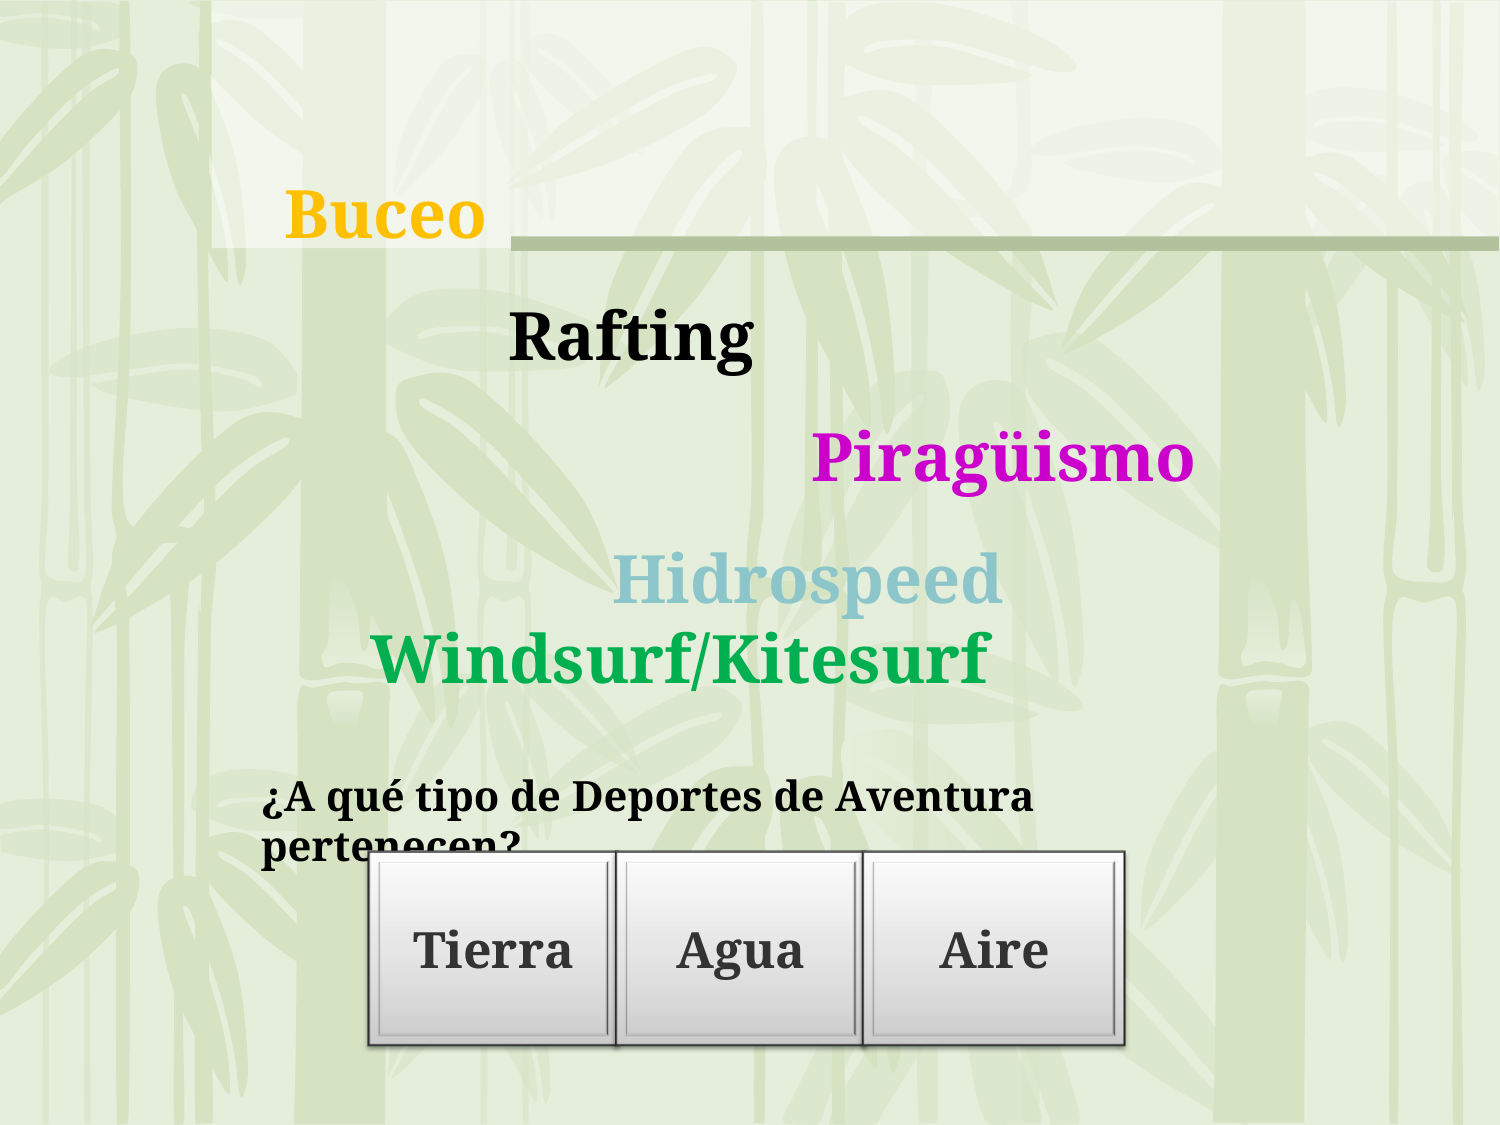

Buceo
 Rafting
 Piragüismo
 Hidrospeed Windsurf/Kitesurf
¿A qué tipo de Deportes de Aventura pertenecen?
Tierra
Agua
Aire